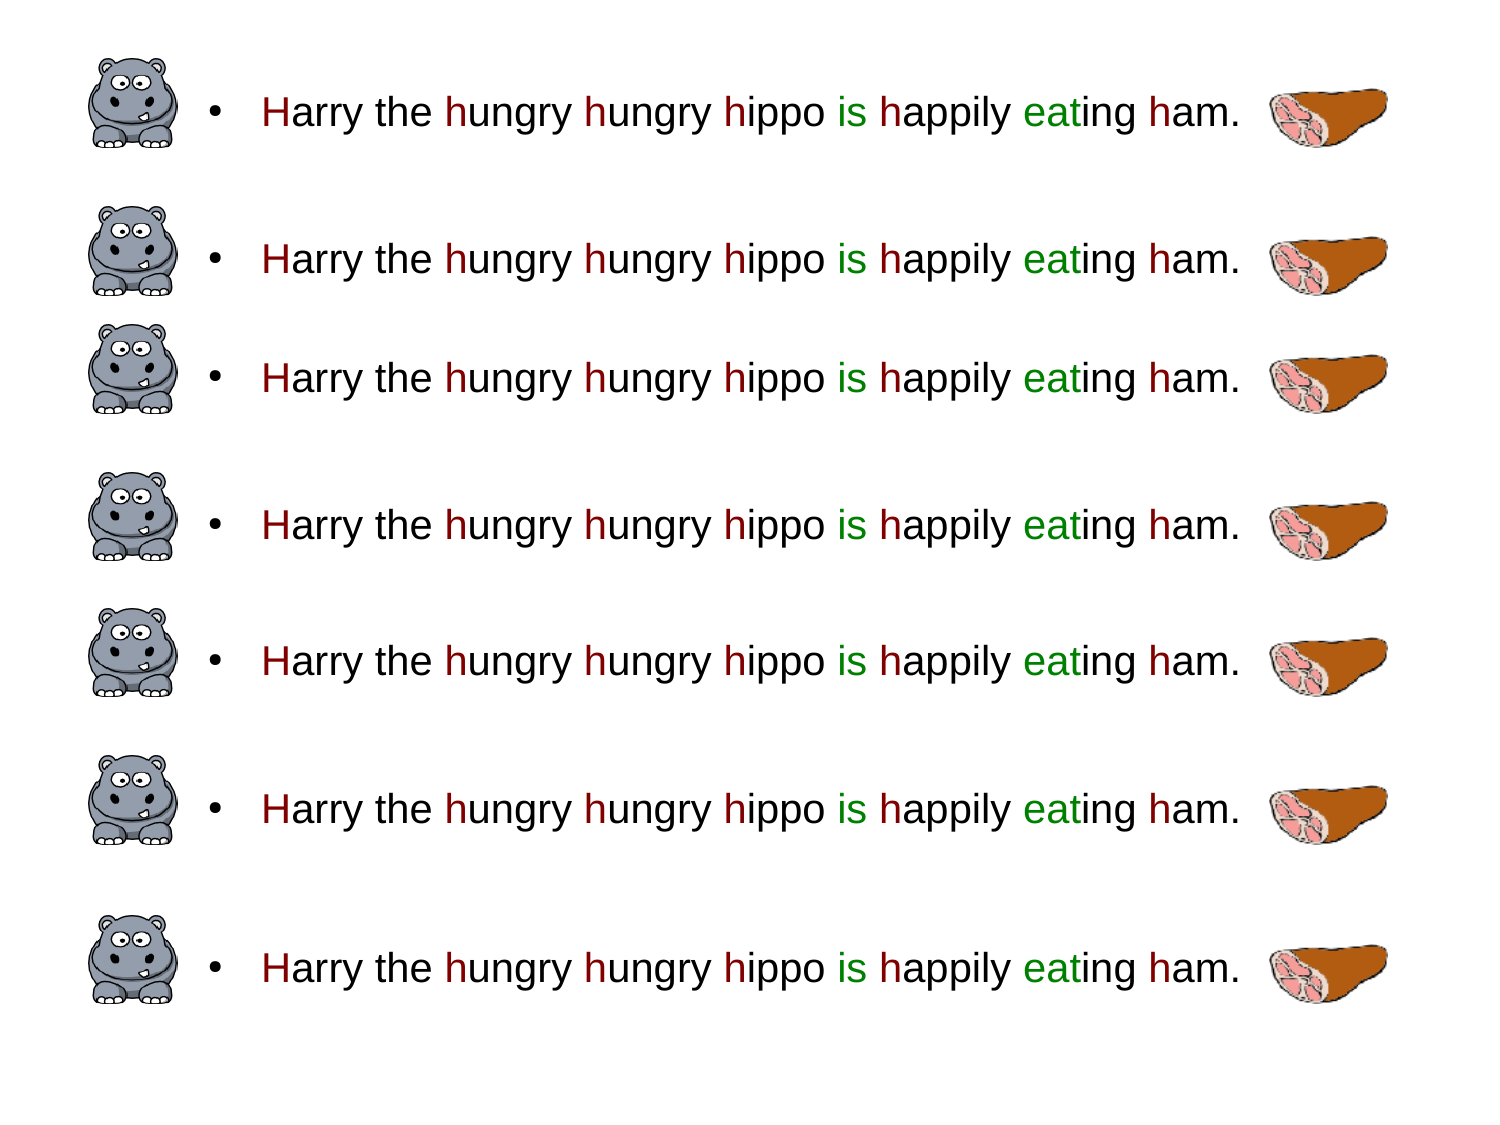

Harry the hungry hungry hippo is happily eating ham.
Harry the hungry hungry hippo is happily eating ham.
Harry the hungry hungry hippo is happily eating ham.
Harry the hungry hungry hippo is happily eating ham.
Harry the hungry hungry hippo is happily eating ham.
Harry the hungry hungry hippo is happily eating ham.
Harry the hungry hungry hippo is happily eating ham.